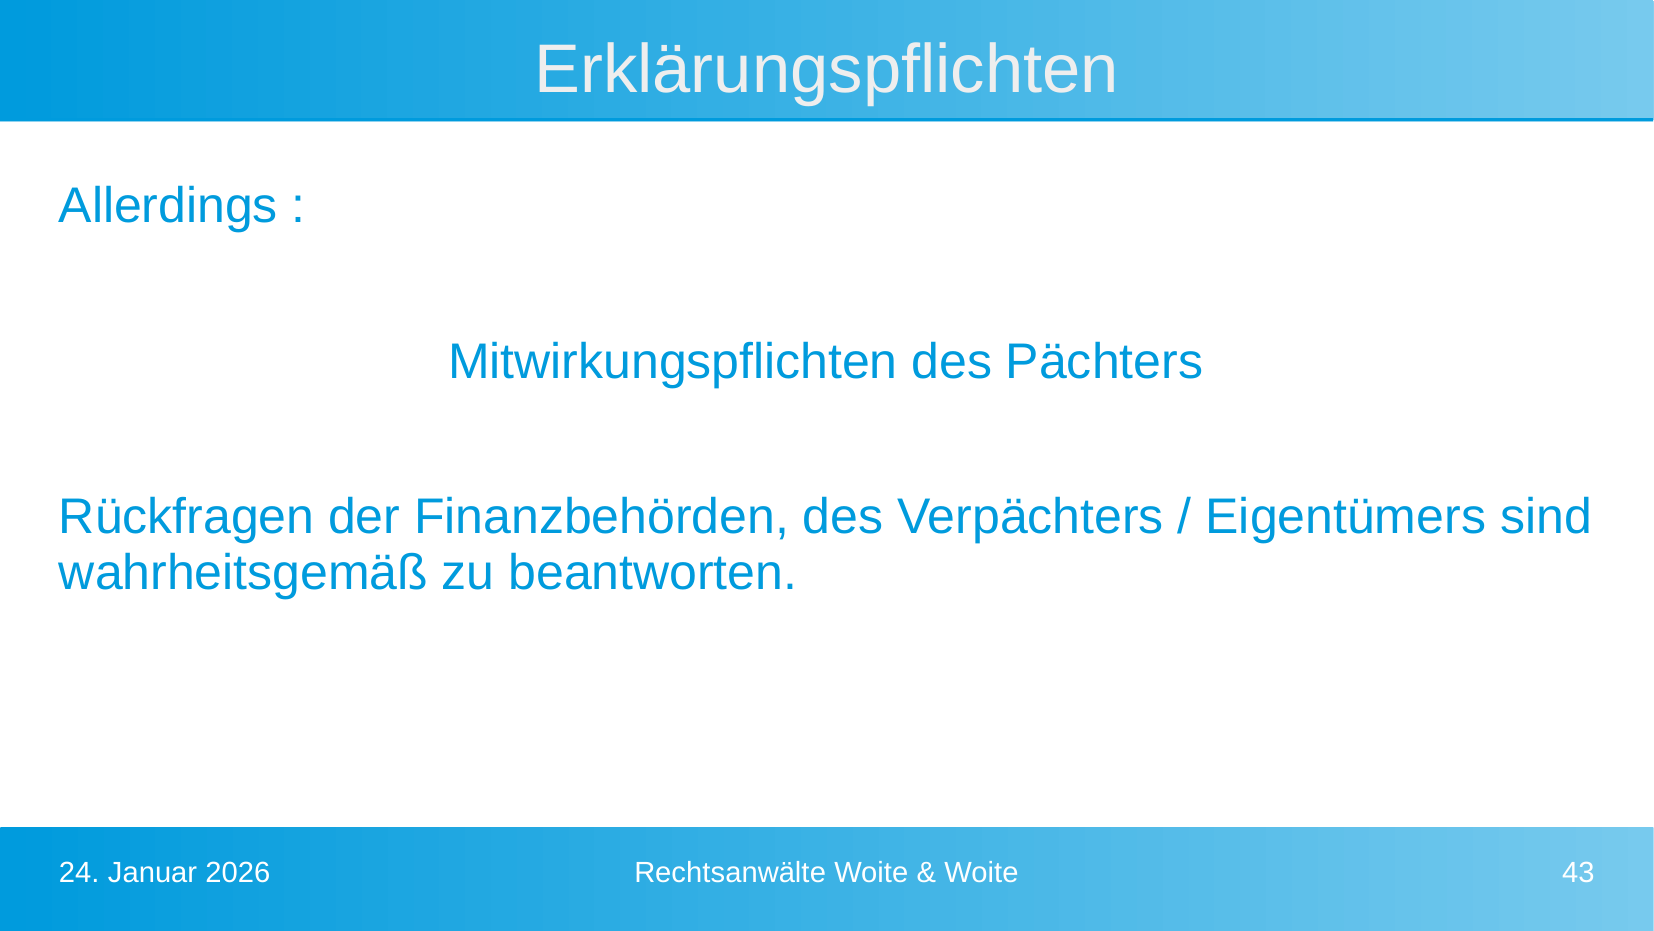

# Erklärungspflichten
Allerdings :
Mitwirkungspflichten des Pächters
Rückfragen der Finanzbehörden, des Verpächters / Eigentümers sind wahrheitsgemäß zu beantworten.
43